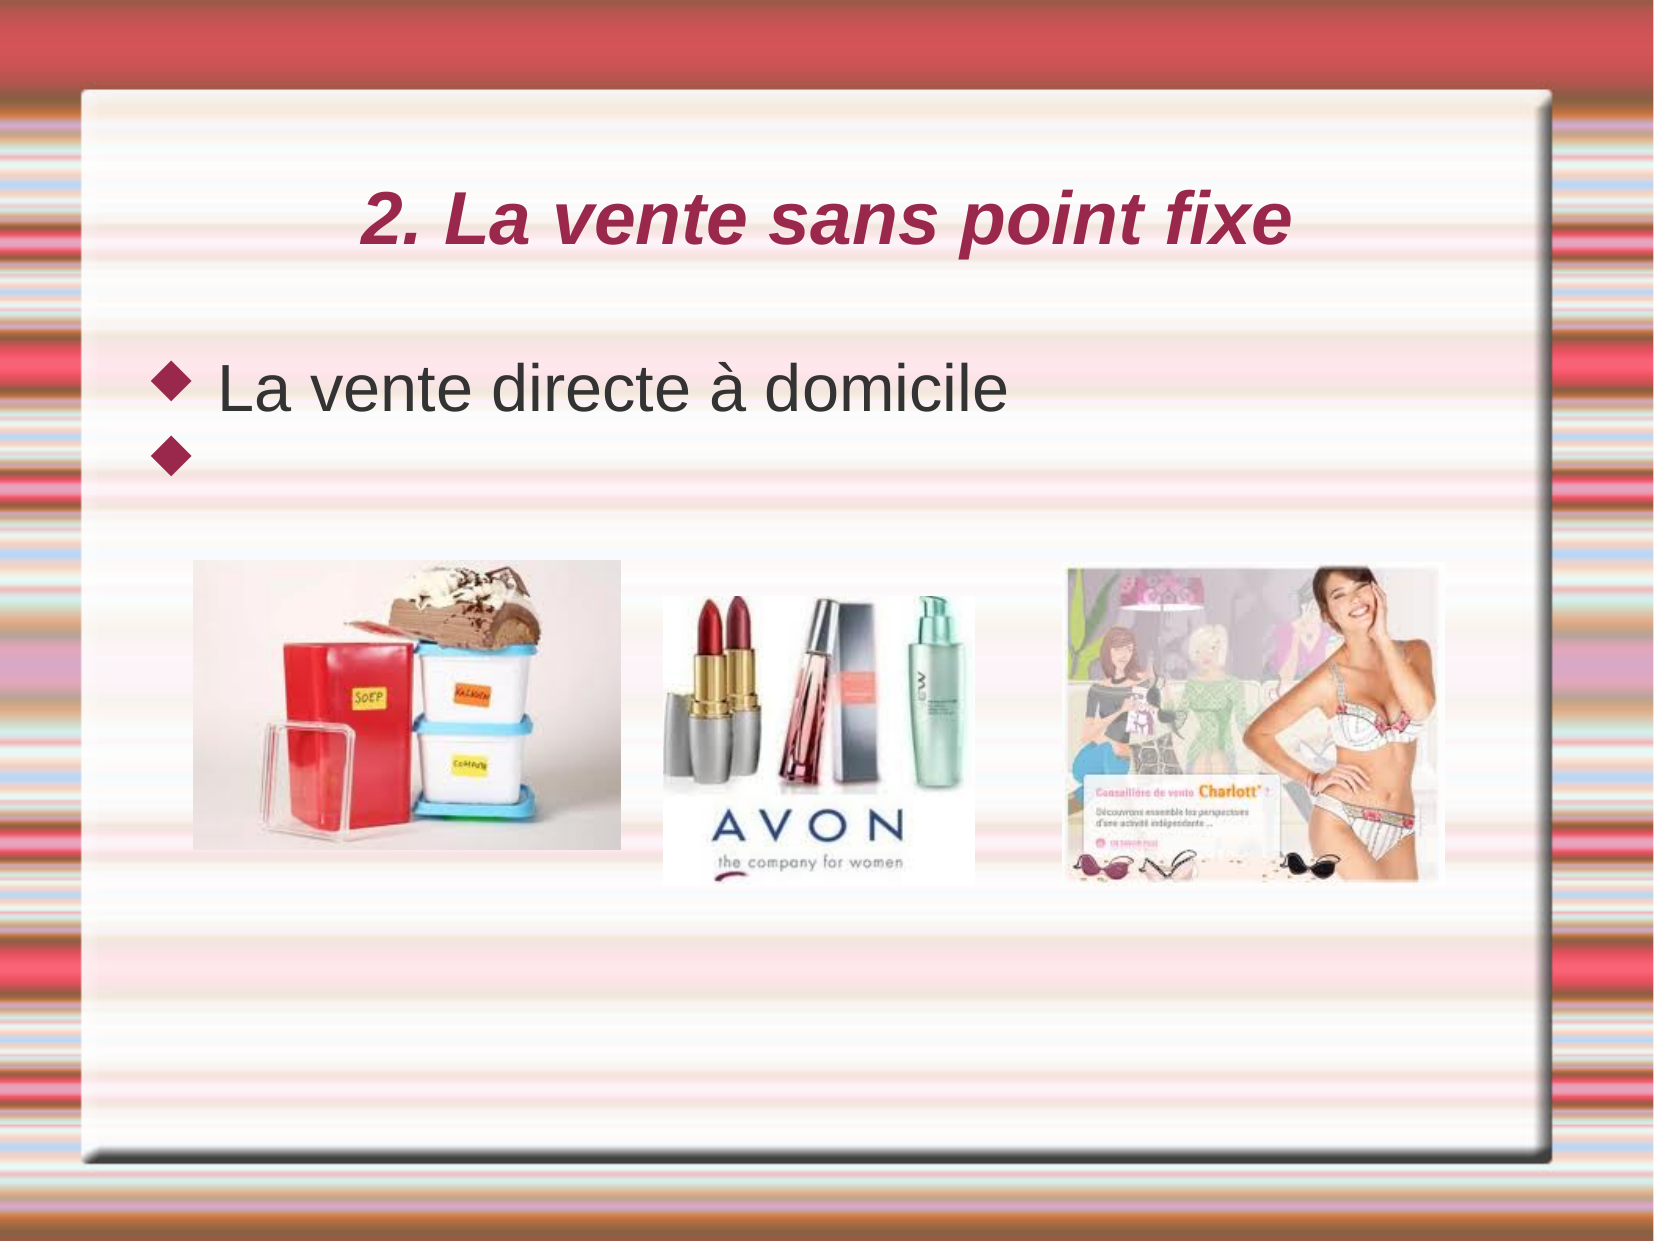

# 2. La vente sans point fixe
La vente directe à domicile